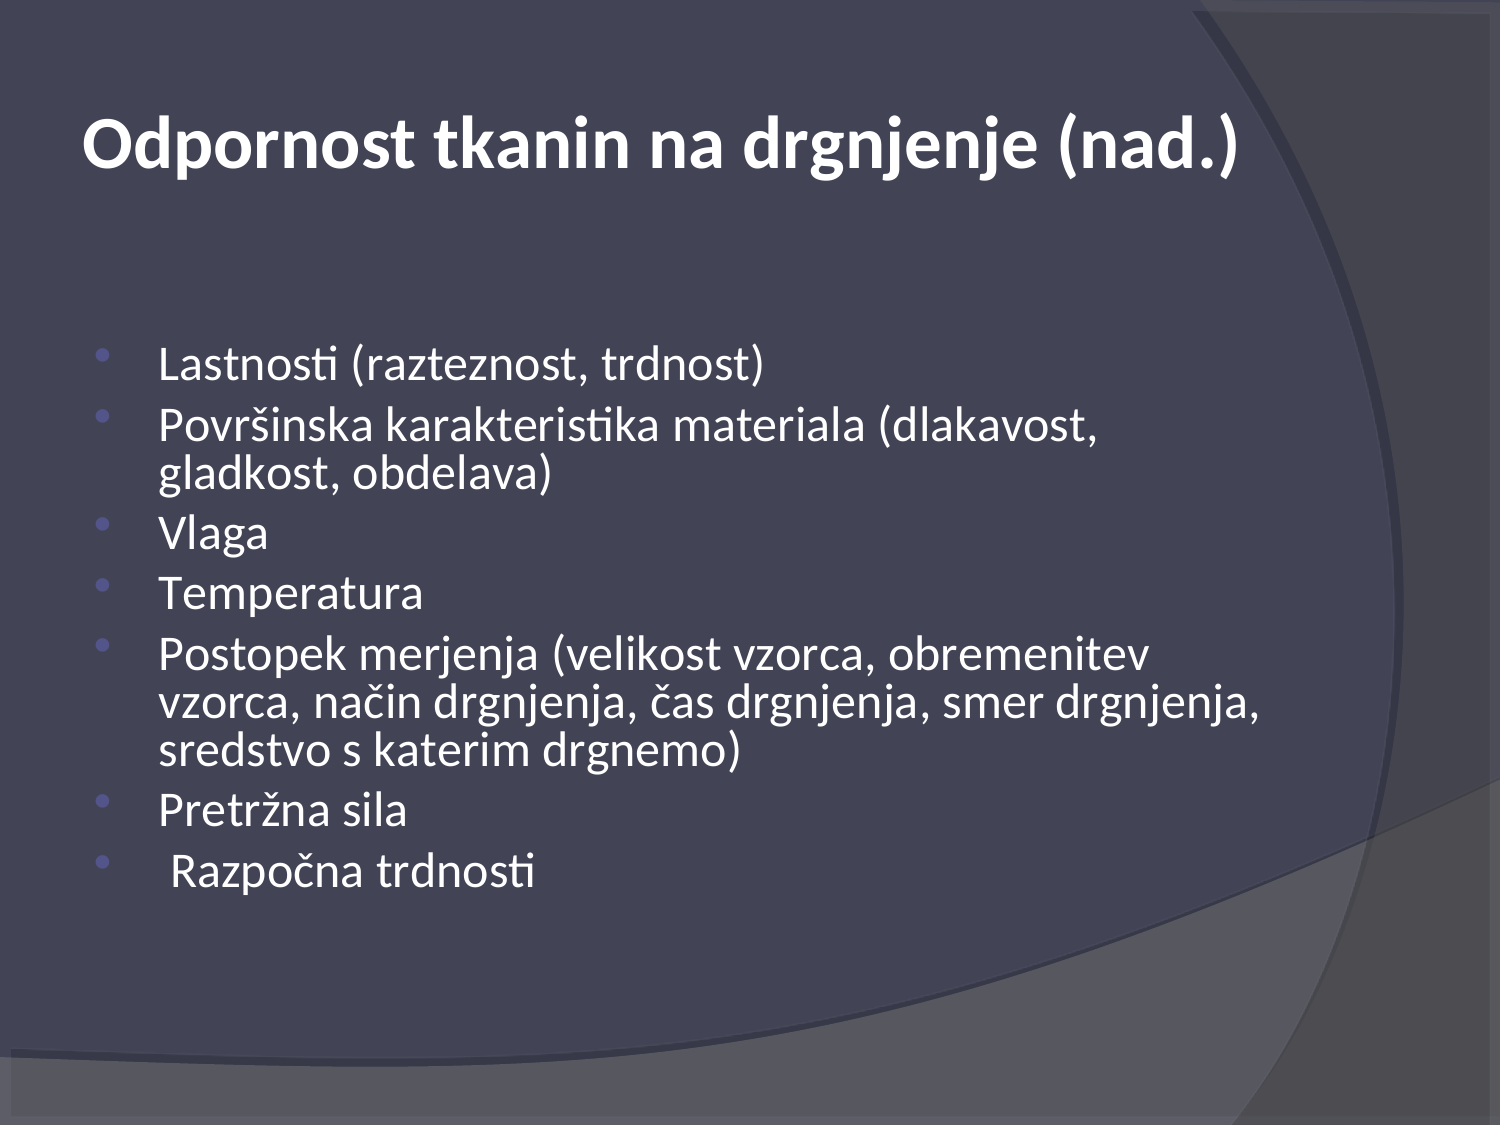

# Odpornost tkanin na drgnjenje (nad.)
Lastnosti (razteznost, trdnost)
Površinska karakteristika materiala (dlakavost, gladkost, obdelava)
Vlaga
Temperatura
Postopek merjenja (velikost vzorca, obremenitev vzorca, način drgnjenja, čas drgnjenja, smer drgnjenja, sredstvo s katerim drgnemo)
Pretržna sila
 Razpočna trdnosti